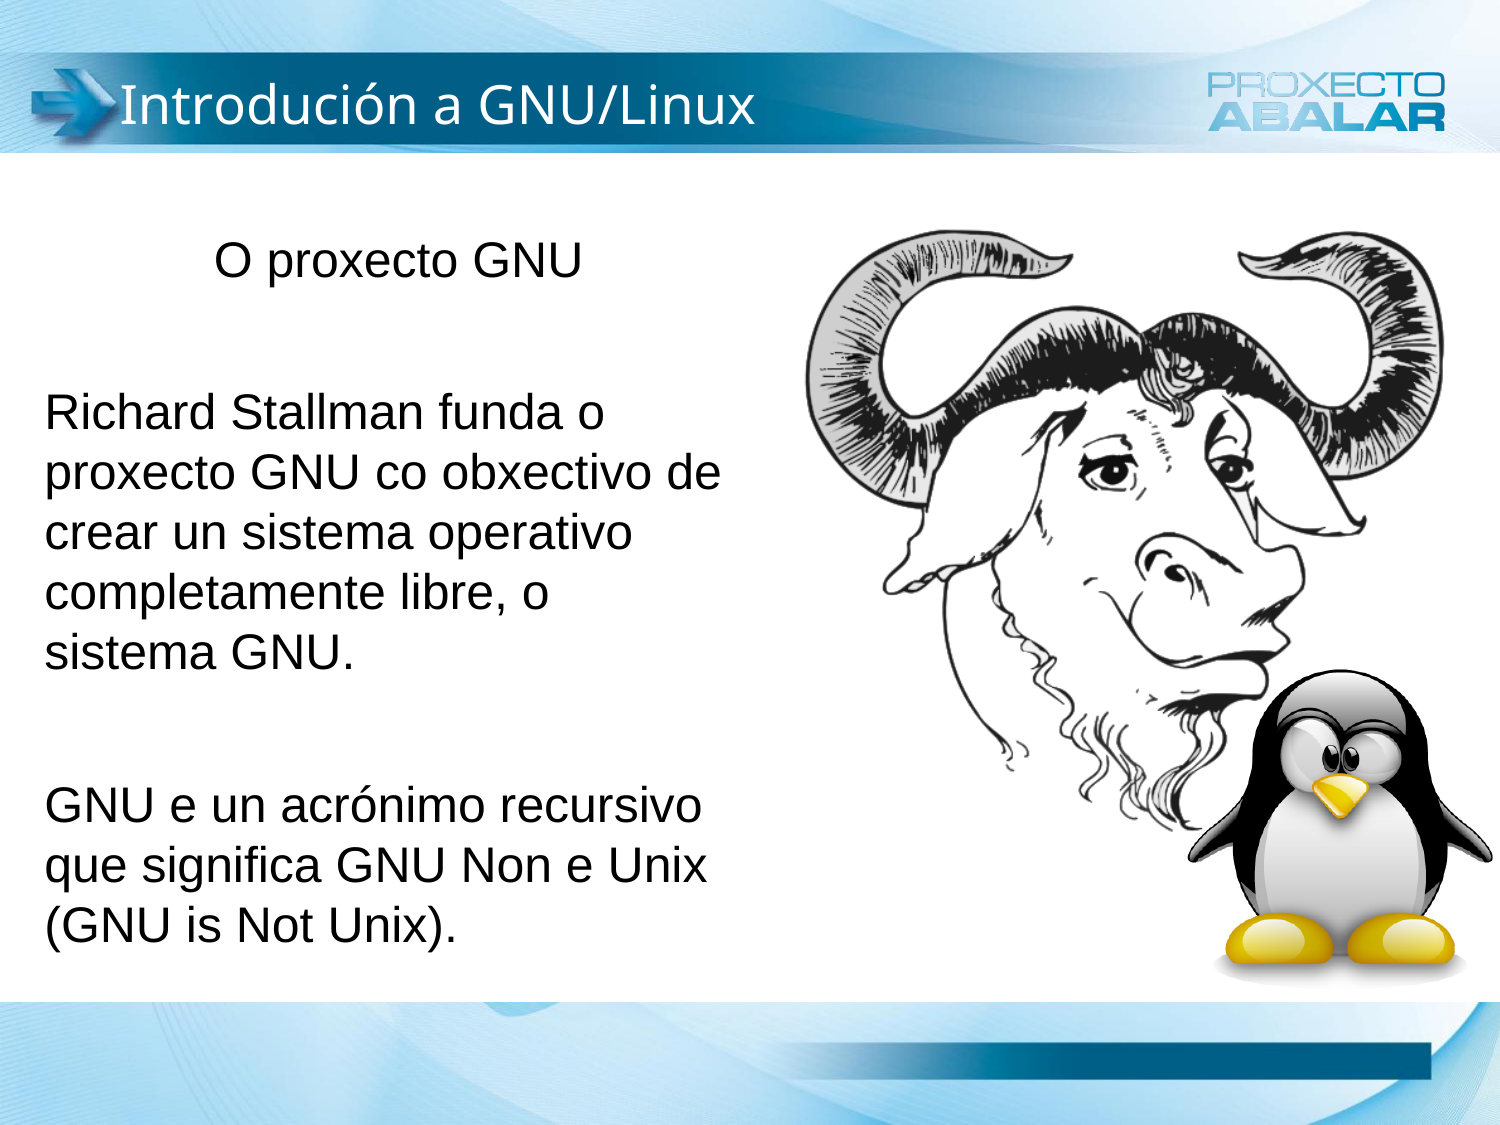

Introdución a GNU/Linux
O proxecto GNU
# Richard Stallman funda o proxecto GNU co obxectivo de crear un sistema operativo completamente libre, o sistema GNU.
GNU e un acrónimo recursivo que significa GNU Non e Unix (GNU is Not Unix).